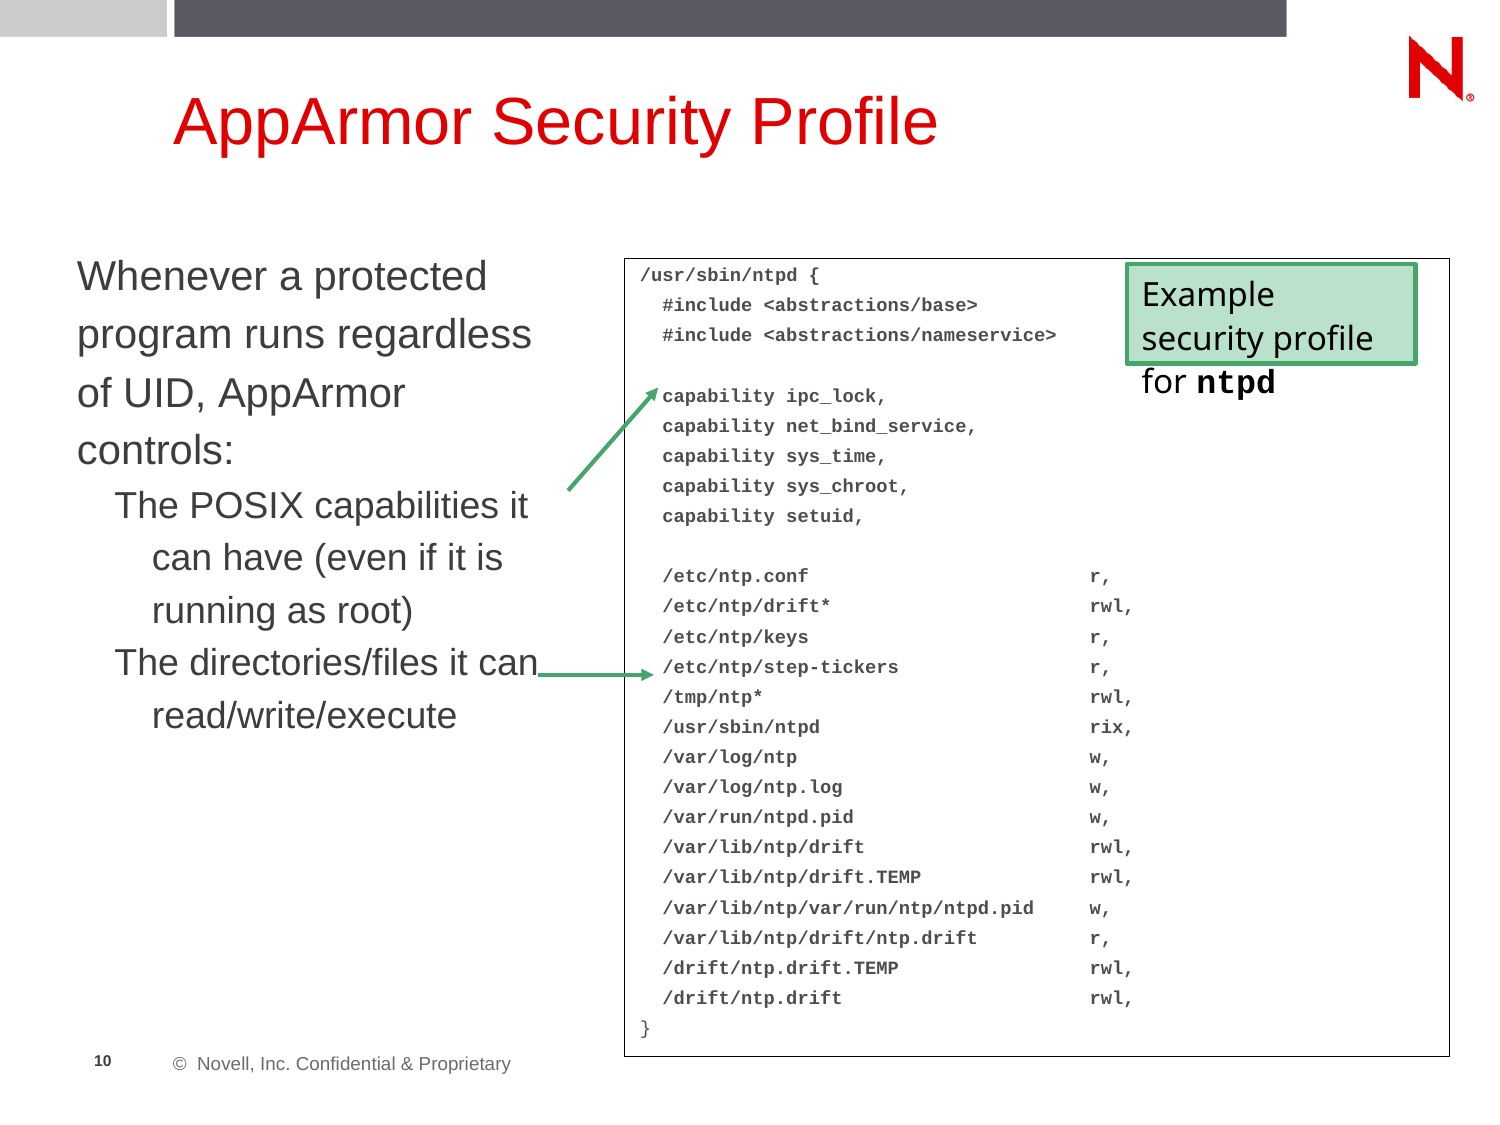

# AppArmor Security Profile
Whenever a protected program runs regardless of UID, AppArmor controls:
The POSIX capabilities it can have (even if it is running as root)
The directories/files it can read/write/execute
/usr/sbin/ntpd {
 #include <abstractions/base>
 #include <abstractions/nameservice>
 capability ipc_lock,
 capability net_bind_service,
 capability sys_time,
 capability sys_chroot,
 capability setuid,
 /etc/ntp.conf		r,
 /etc/ntp/drift*	 	rwl,
 /etc/ntp/keys		r,
 /etc/ntp/step-tickers	 	r,
 /tmp/ntp*		 	rwl,
 /usr/sbin/ntpd	 	rix,
 /var/log/ntp 	w,
 /var/log/ntp.log 	w,
 /var/run/ntpd.pid 	w,
 /var/lib/ntp/drift 	rwl,
 /var/lib/ntp/drift.TEMP 	rwl,
 /var/lib/ntp/var/run/ntp/ntpd.pid 	w,
 /var/lib/ntp/drift/ntp.drift 	r,
 /drift/ntp.drift.TEMP 	rwl,
 /drift/ntp.drift 	rwl,
}
Example security profile for ntpd